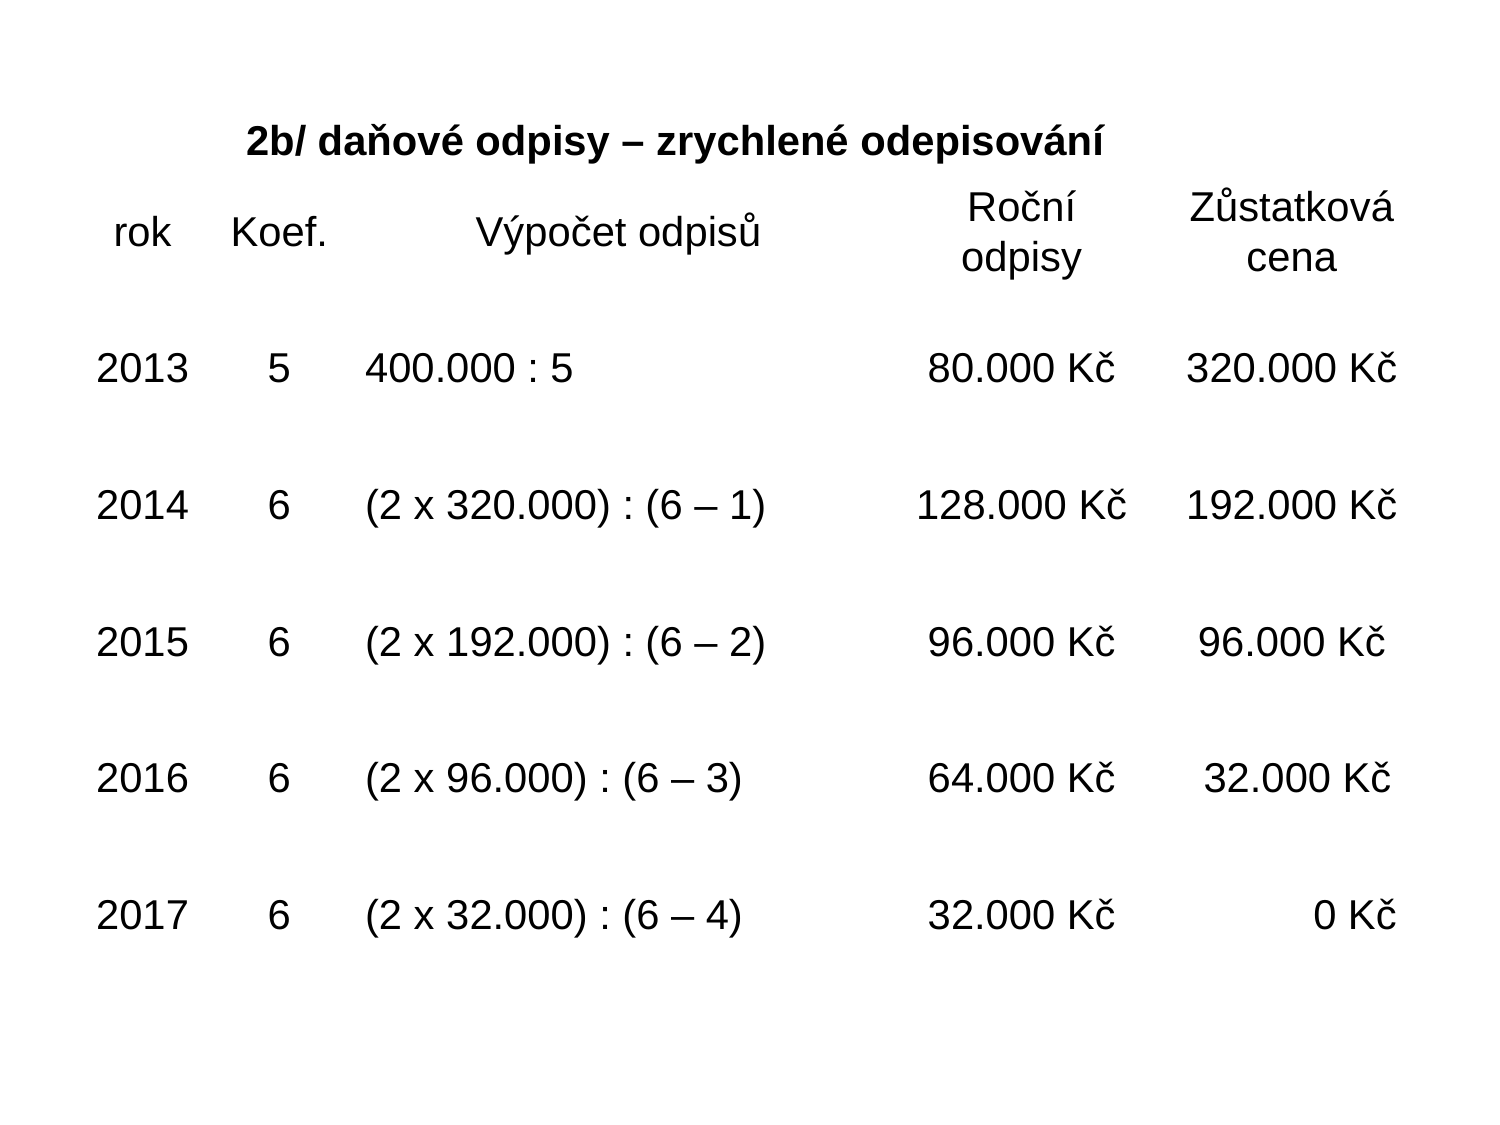

# 2b/ daňové odpisy – zrychlené odepisování
| rok | Koef. | Výpočet odpisů | Roční odpisy | Zůstatková cena |
| --- | --- | --- | --- | --- |
| 2013 | 5 | 400.000 : 5 | 80.000 Kč | 320.000 Kč |
| 2014 | 6 | (2 x 320.000) : (6 – 1) | 128.000 Kč | 192.000 Kč |
| 2015 | 6 | (2 x 192.000) : (6 – 2) | 96.000 Kč | 96.000 Kč |
| 2016 | 6 | (2 x 96.000) : (6 – 3) | 64.000 Kč | 32.000 Kč |
| 2017 | 6 | (2 x 32.000) : (6 – 4) | 32.000 Kč | 0 Kč |